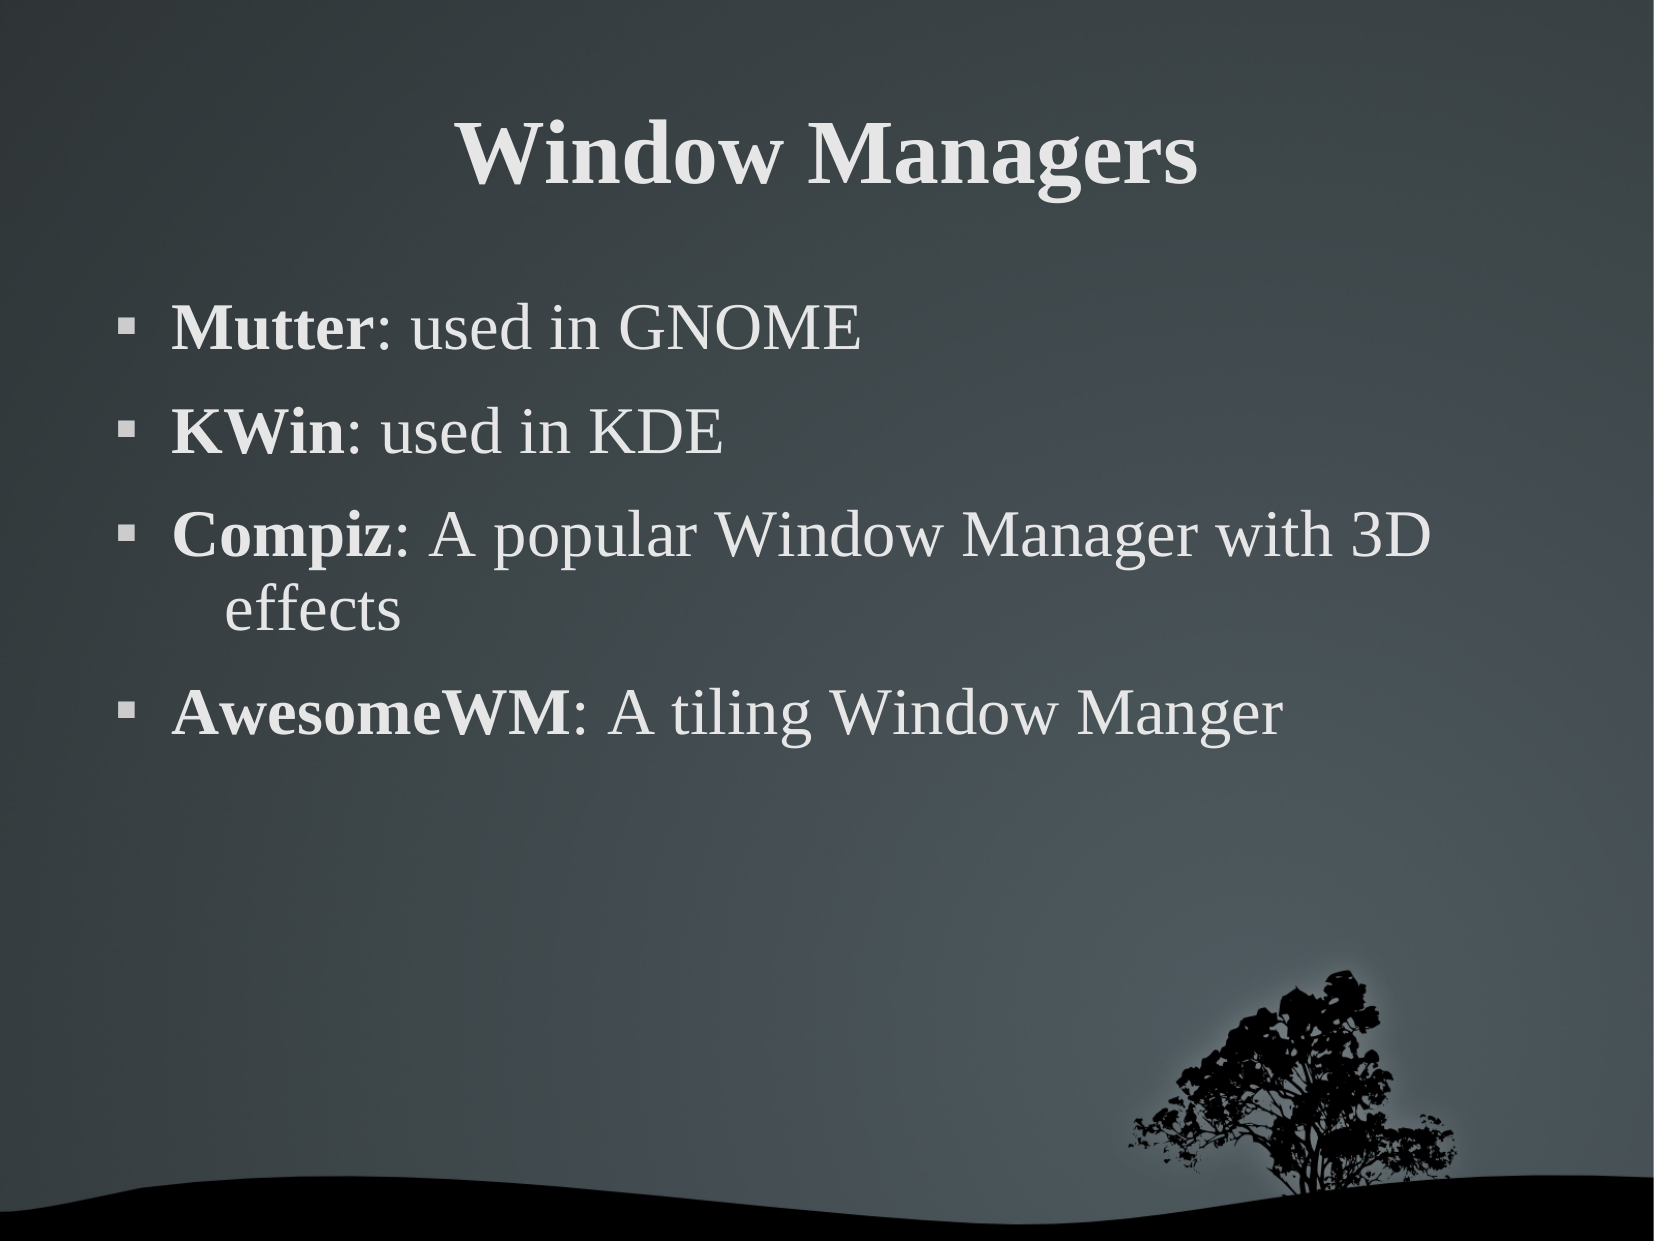

# Window Managers
Mutter: used in GNOME
KWin: used in KDE
Compiz: A popular Window Manager with 3D effects
AwesomeWM: A tiling Window Manger